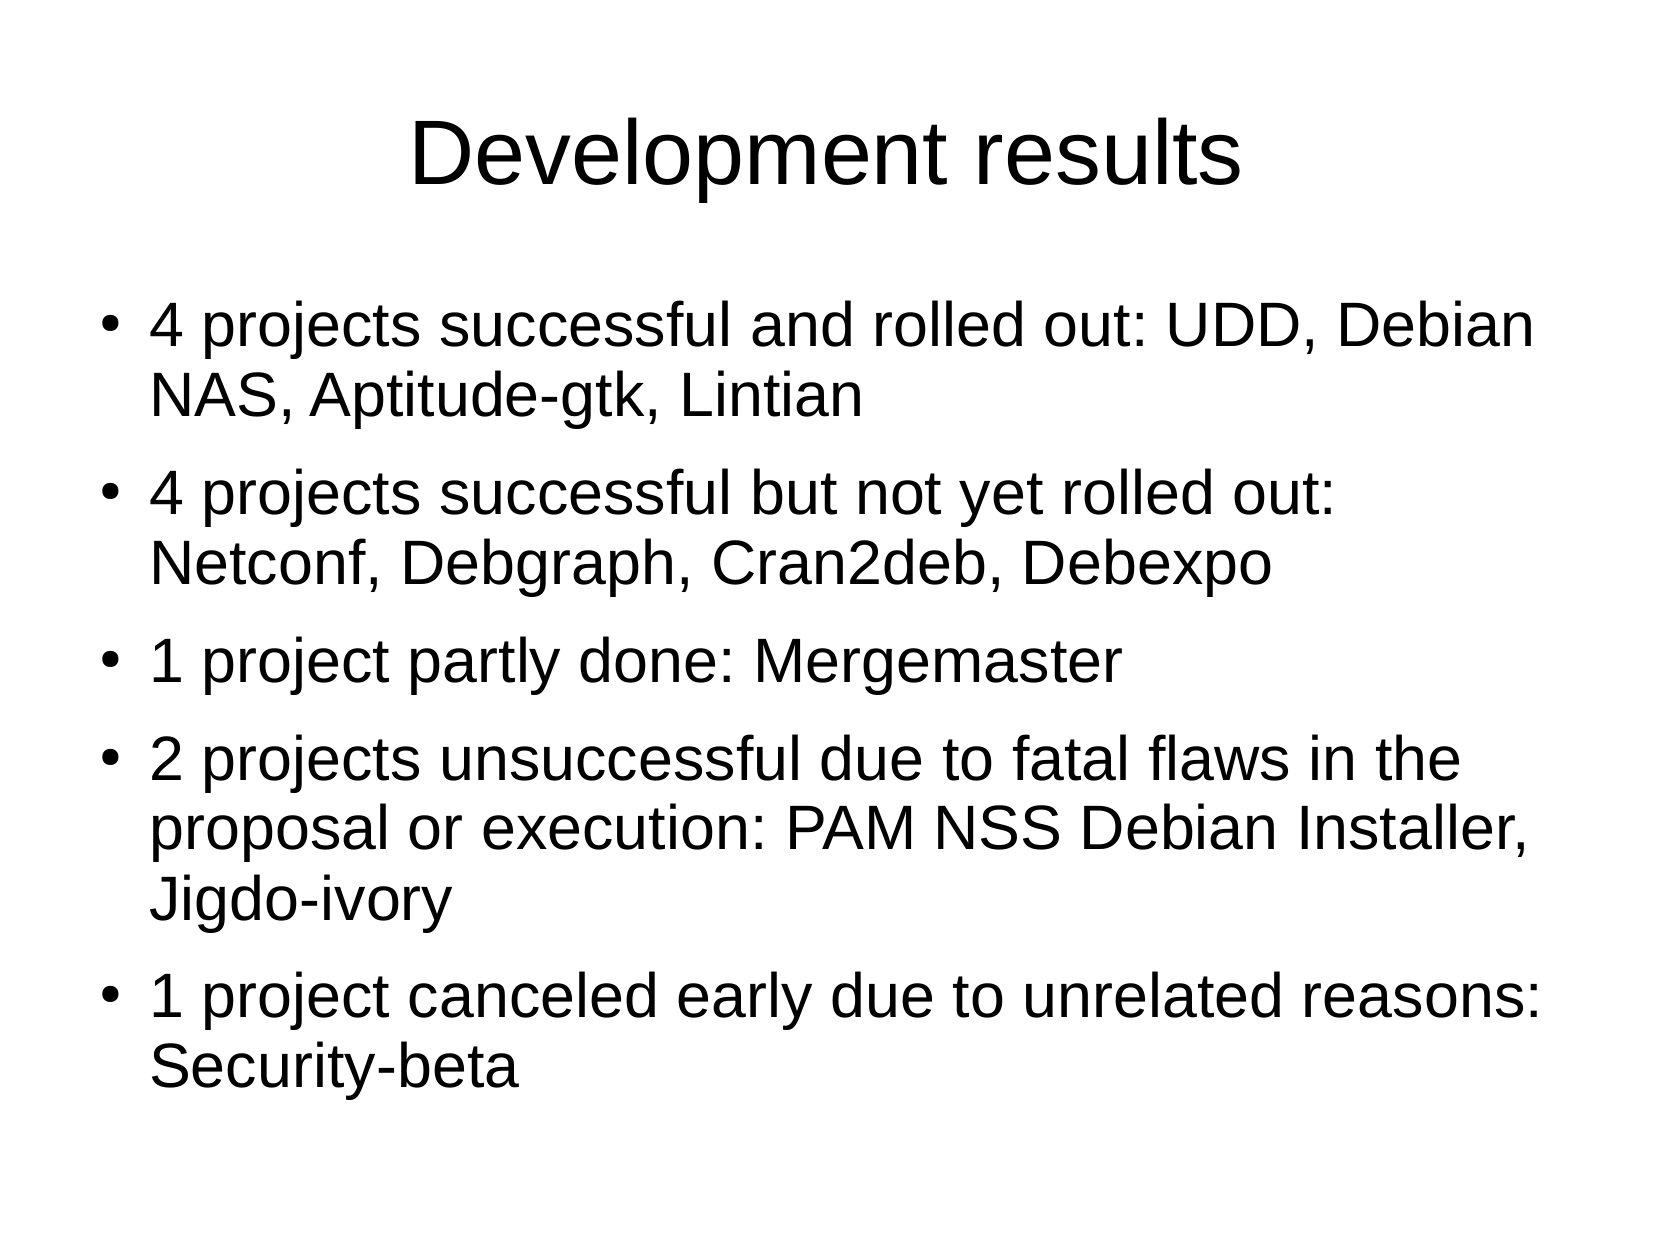

# Development results
4 projects successful and rolled out: UDD, Debian NAS, Aptitude-gtk, Lintian
4 projects successful but not yet rolled out: Netconf, Debgraph, Cran2deb, Debexpo
1 project partly done: Mergemaster
2 projects unsuccessful due to fatal flaws in the proposal or execution: PAM NSS Debian Installer, Jigdo-ivory
1 project canceled early due to unrelated reasons: Security-beta